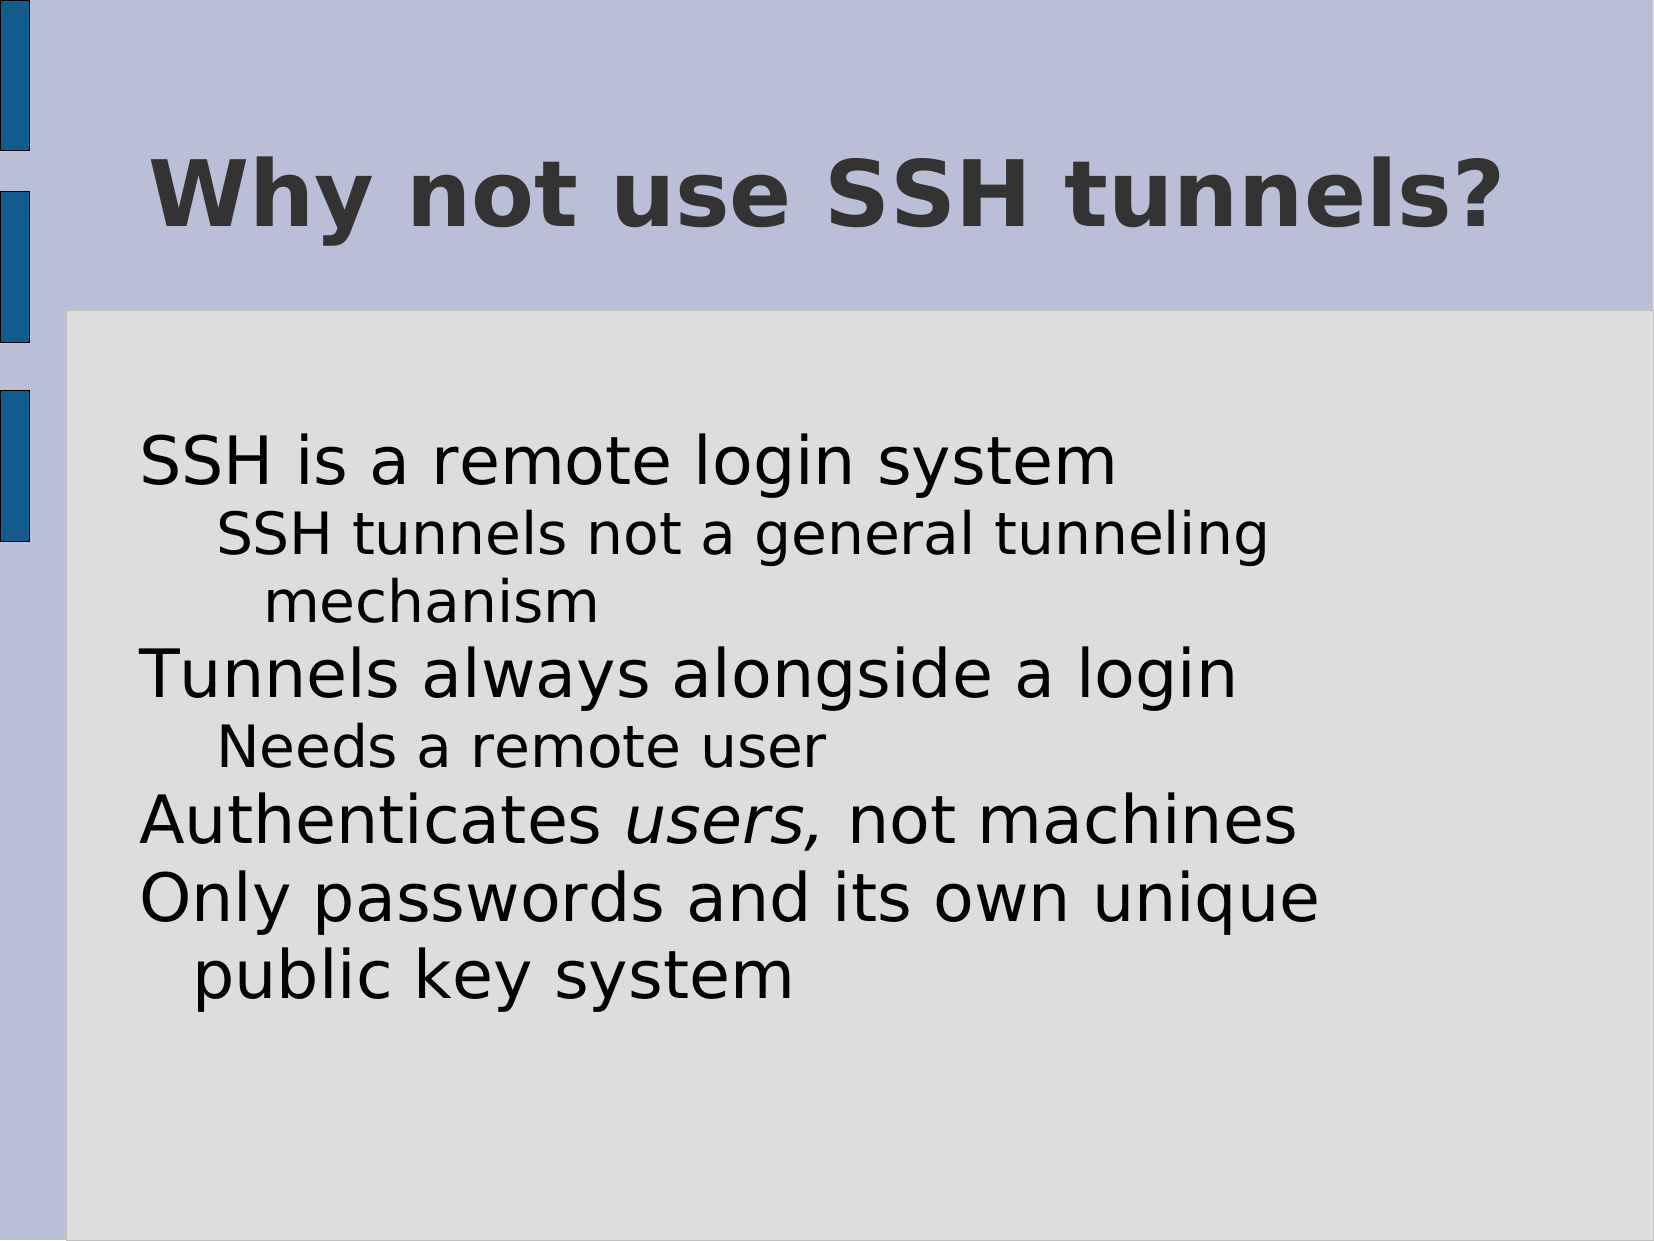

# Why not use SSH tunnels?
SSH is a remote login system
SSH tunnels not a general tunneling mechanism
Tunnels always alongside a login
Needs a remote user
Authenticates users, not machines
Only passwords and its own unique public key system